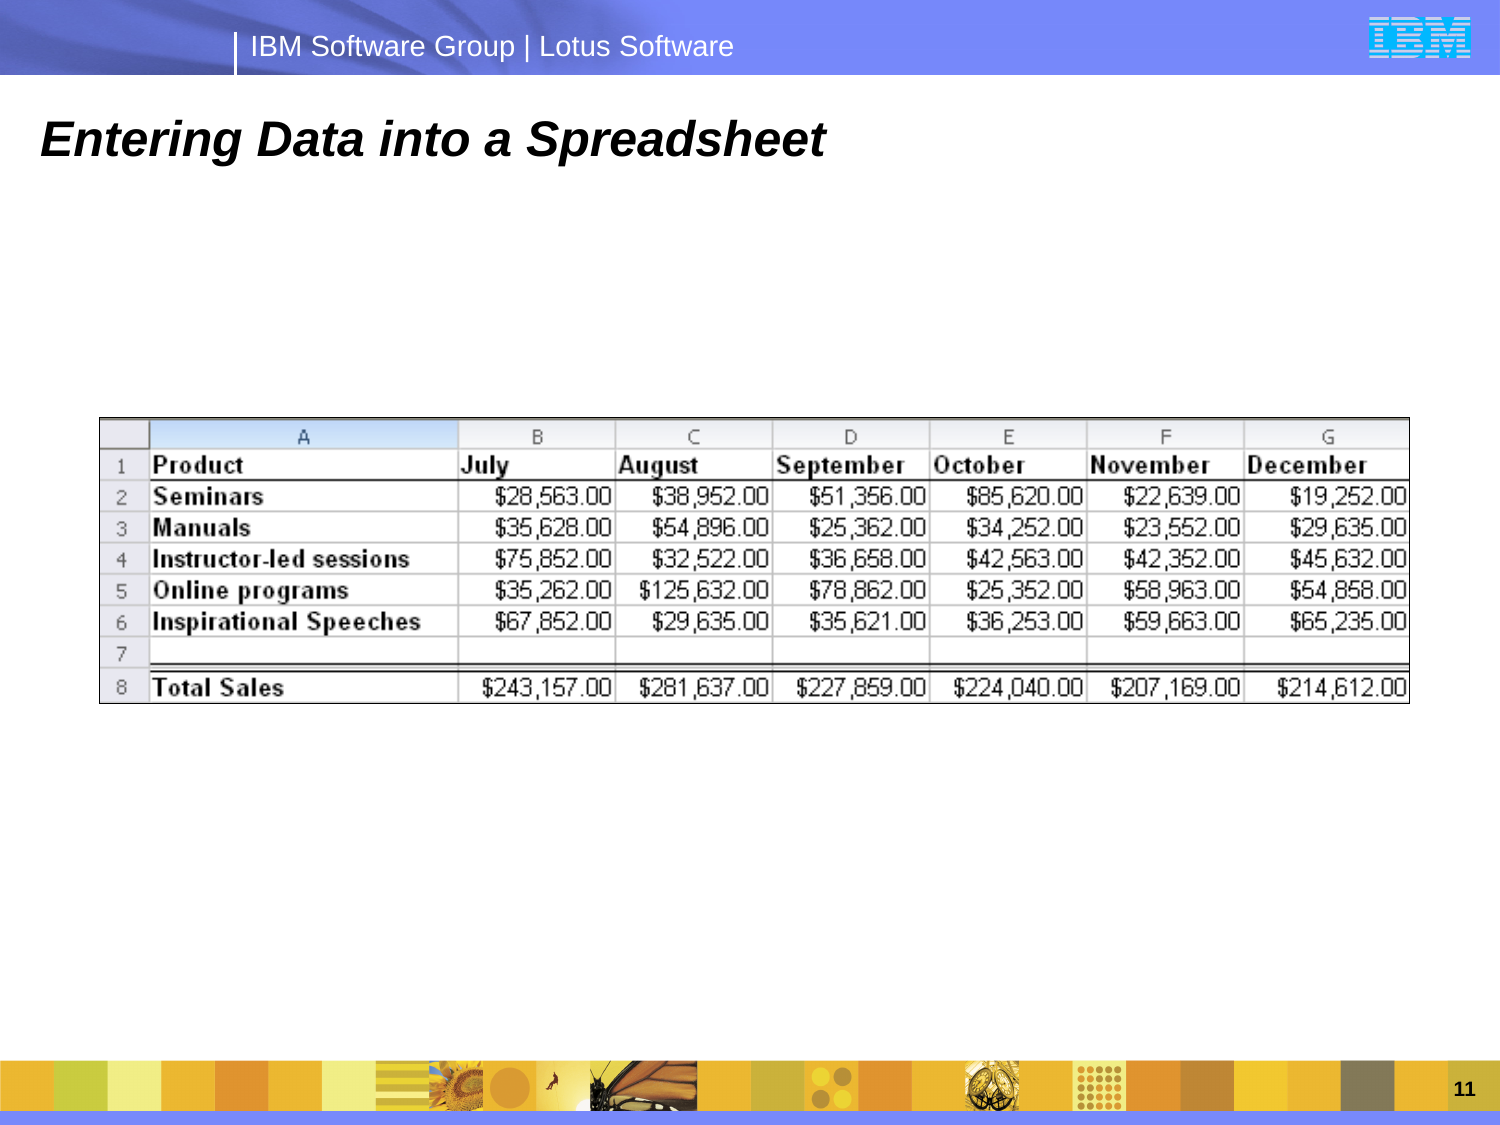

# Entering Data into a Spreadsheet
11